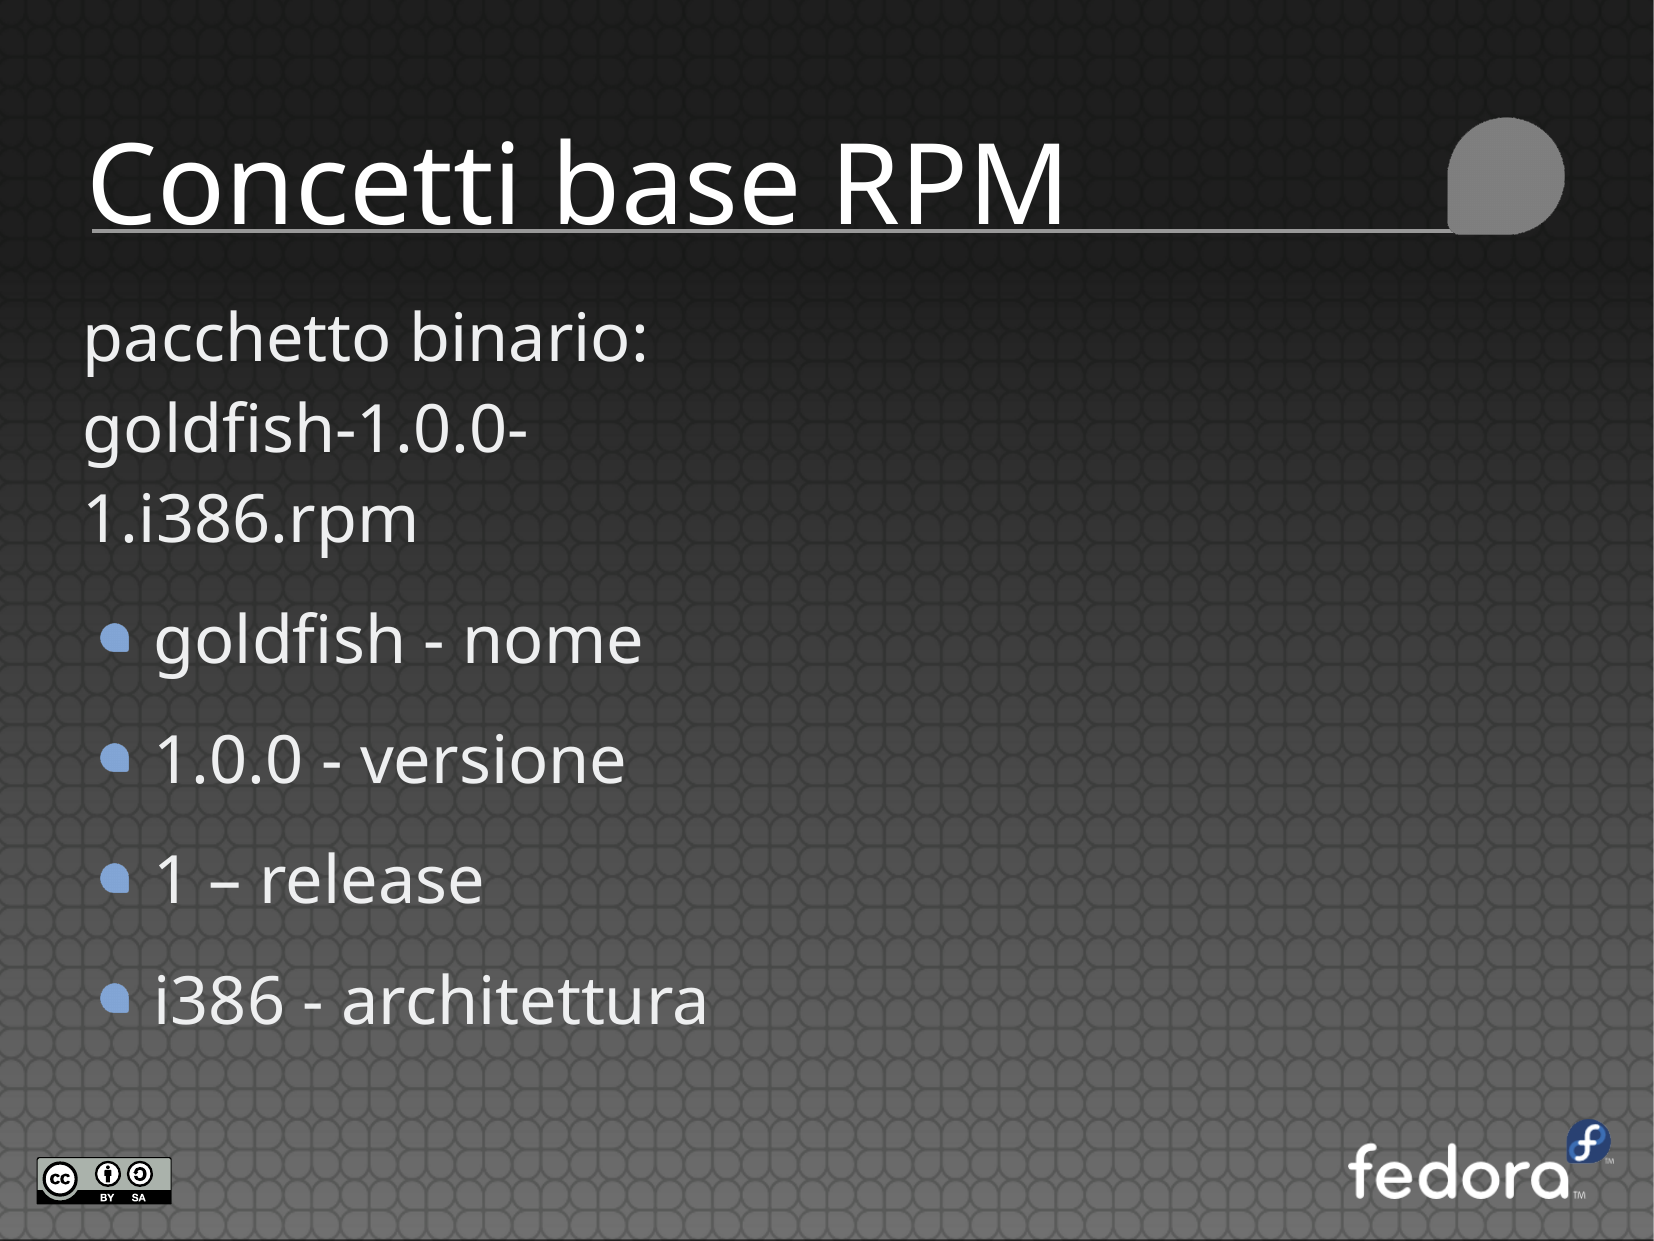

# Concetti base RPM
pacchetto binario:
goldfish-1.0.0-1.i386.rpm
goldfish - nome
1.0.0 - versione
1 – release
i386 - architettura